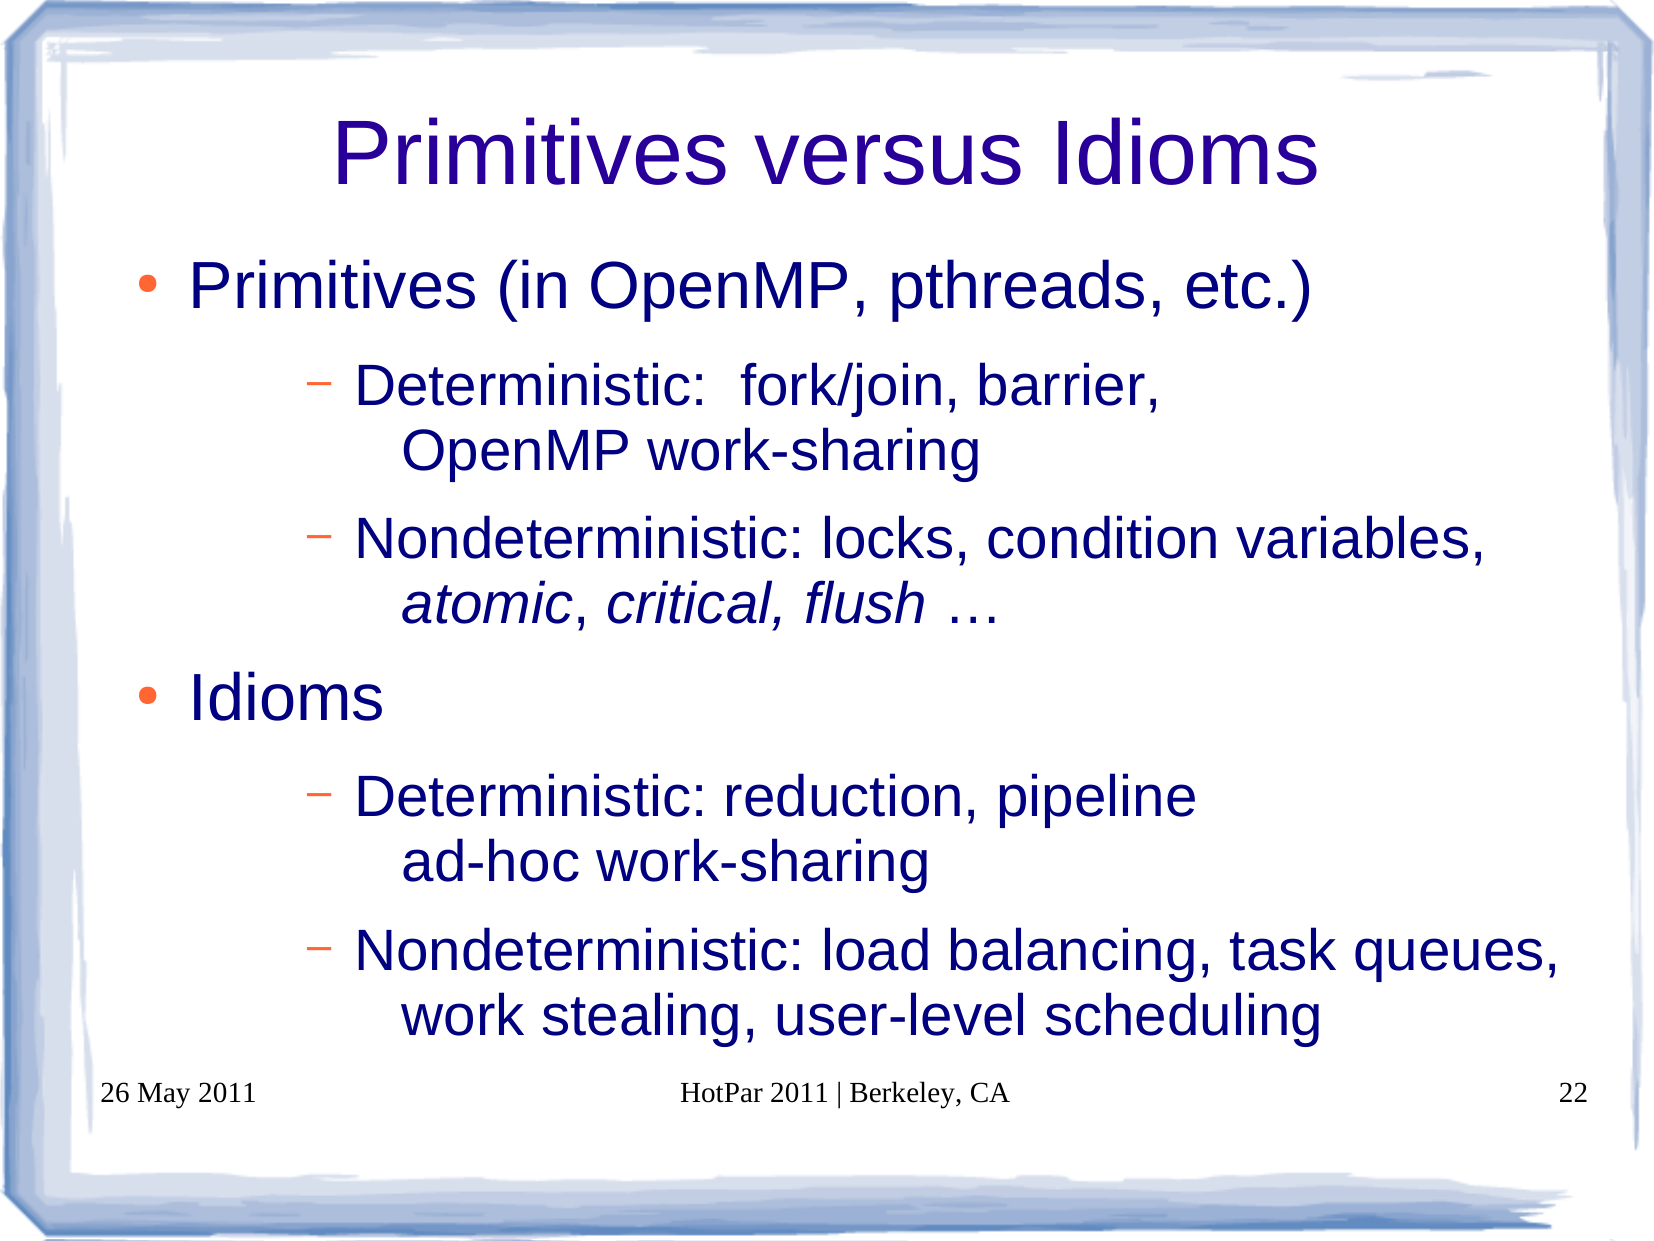

# Primitives versus Idioms
Primitives (in OpenMP, pthreads, etc.)
Deterministic: fork/join, barrier,
OpenMP work-sharing
Nondeterministic: locks, condition variables, atomic, critical, flush …
Idioms
Deterministic: reduction, pipeline
ad-hoc work-sharing
Nondeterministic: load balancing, task queues, work stealing, user-level scheduling
26 May 2011
HotPar 2011 | Berkeley, CA
22